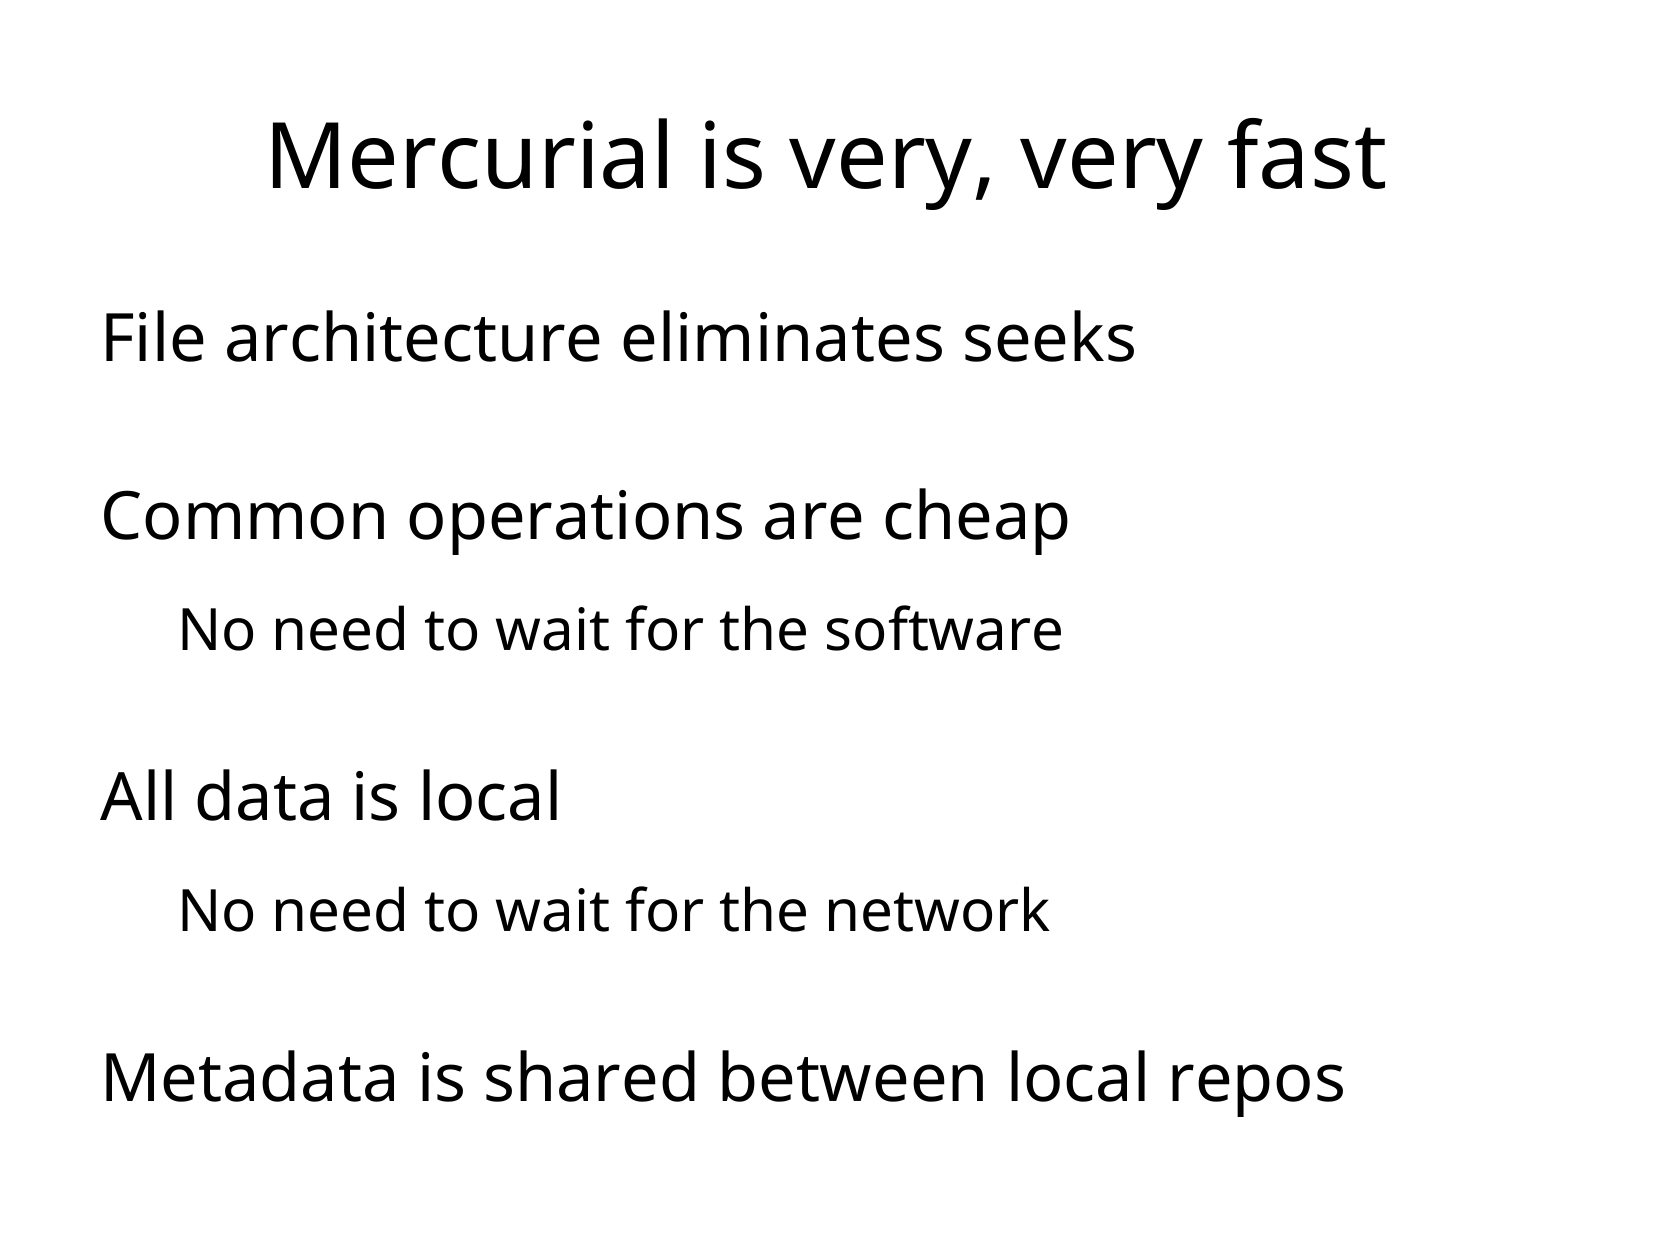

# Mercurial is very, very fast
File architecture eliminates seeks
Common operations are cheap
No need to wait for the software
All data is local
No need to wait for the network
Metadata is shared between local repos